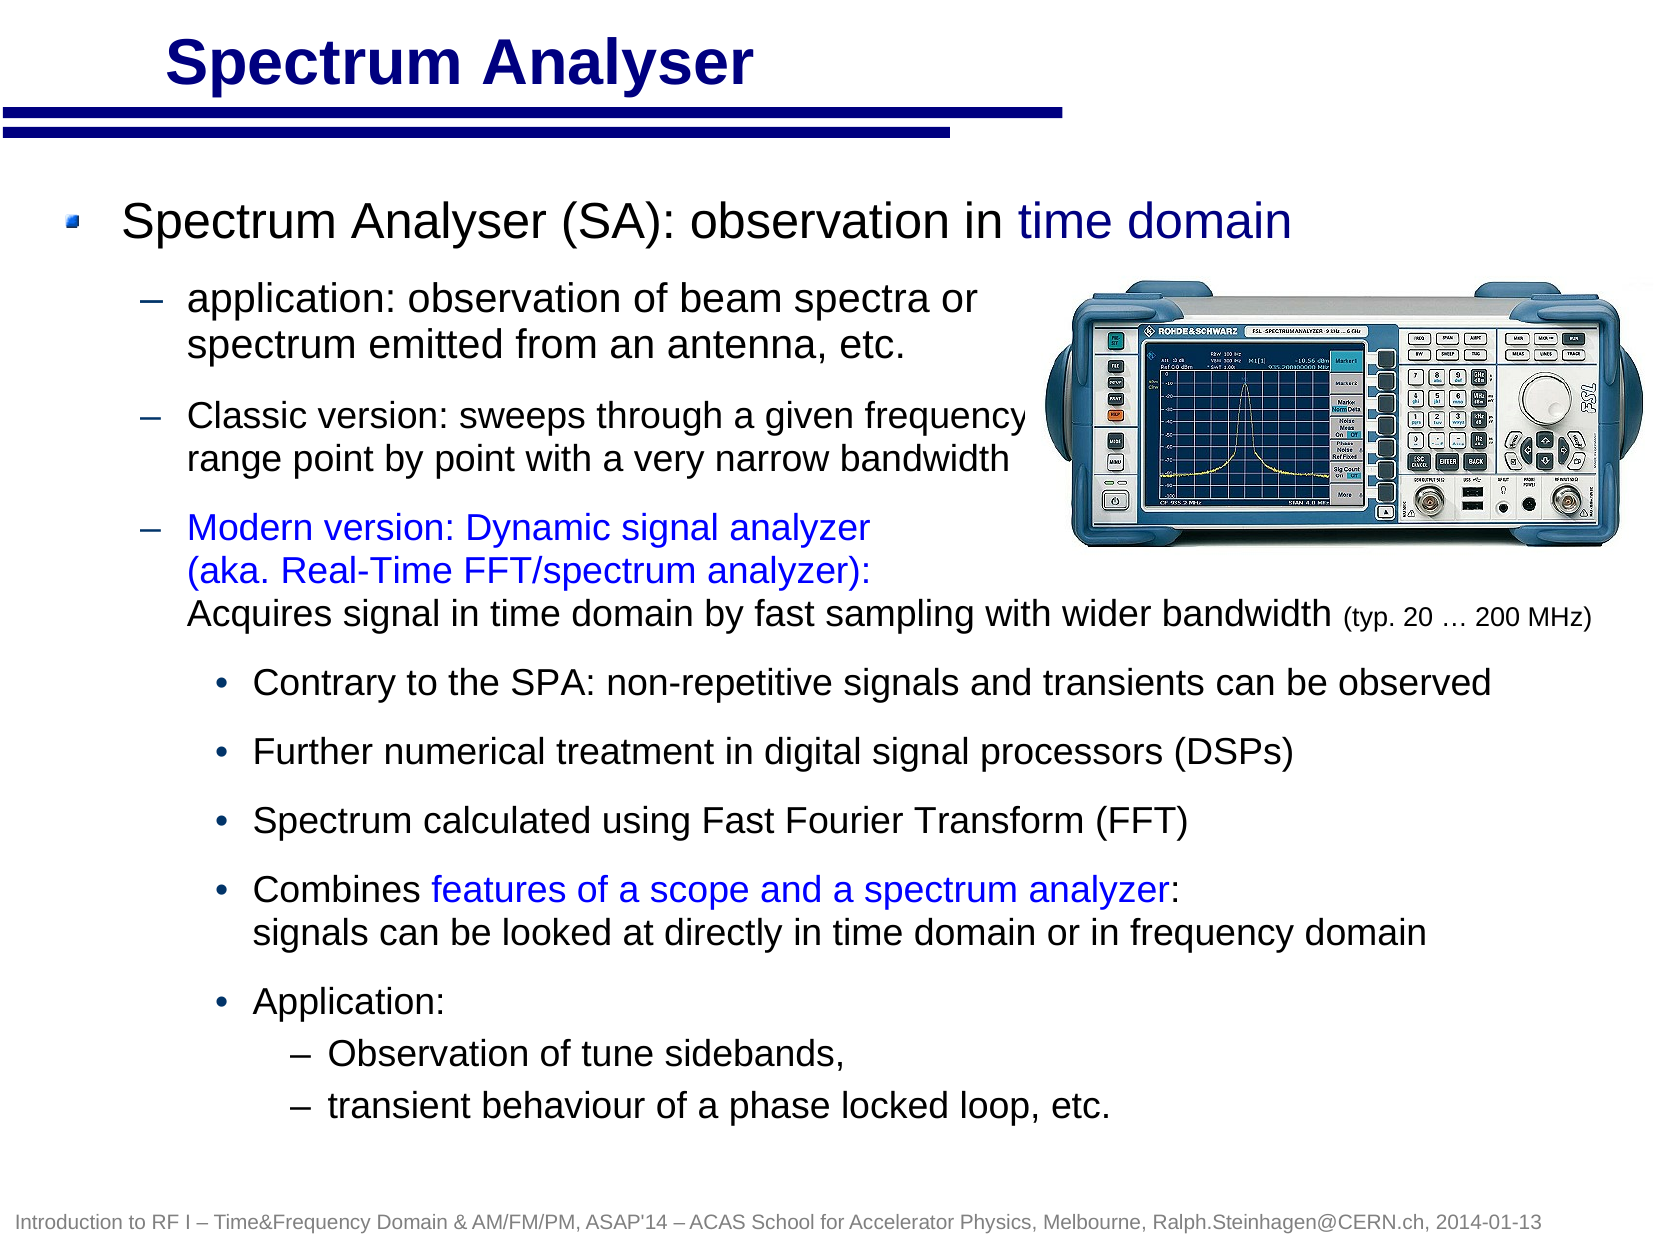

# Spectrum Analyser
Spectrum Analyser (SA): observation in time domain
application: observation of beam spectra or 				spectrum emitted from an antenna, etc.
Classic version: sweeps through a given frequency 				range point by point with a very narrow bandwidth
Modern version: Dynamic signal analyzer 					(aka. Real-Time FFT/spectrum analyzer):					 Acquires signal in time domain by fast sampling with wider bandwidth (typ. 20 … 200 MHz)
Contrary to the SPA: non-repetitive signals and transients can be observed
Further numerical treatment in digital signal processors (DSPs)
Spectrum calculated using Fast Fourier Transform (FFT)
Combines features of a scope and a spectrum analyzer: 			signals can be looked at directly in time domain or in frequency domain
Application:
Observation of tune sidebands,
transient behaviour of a phase locked loop, etc.